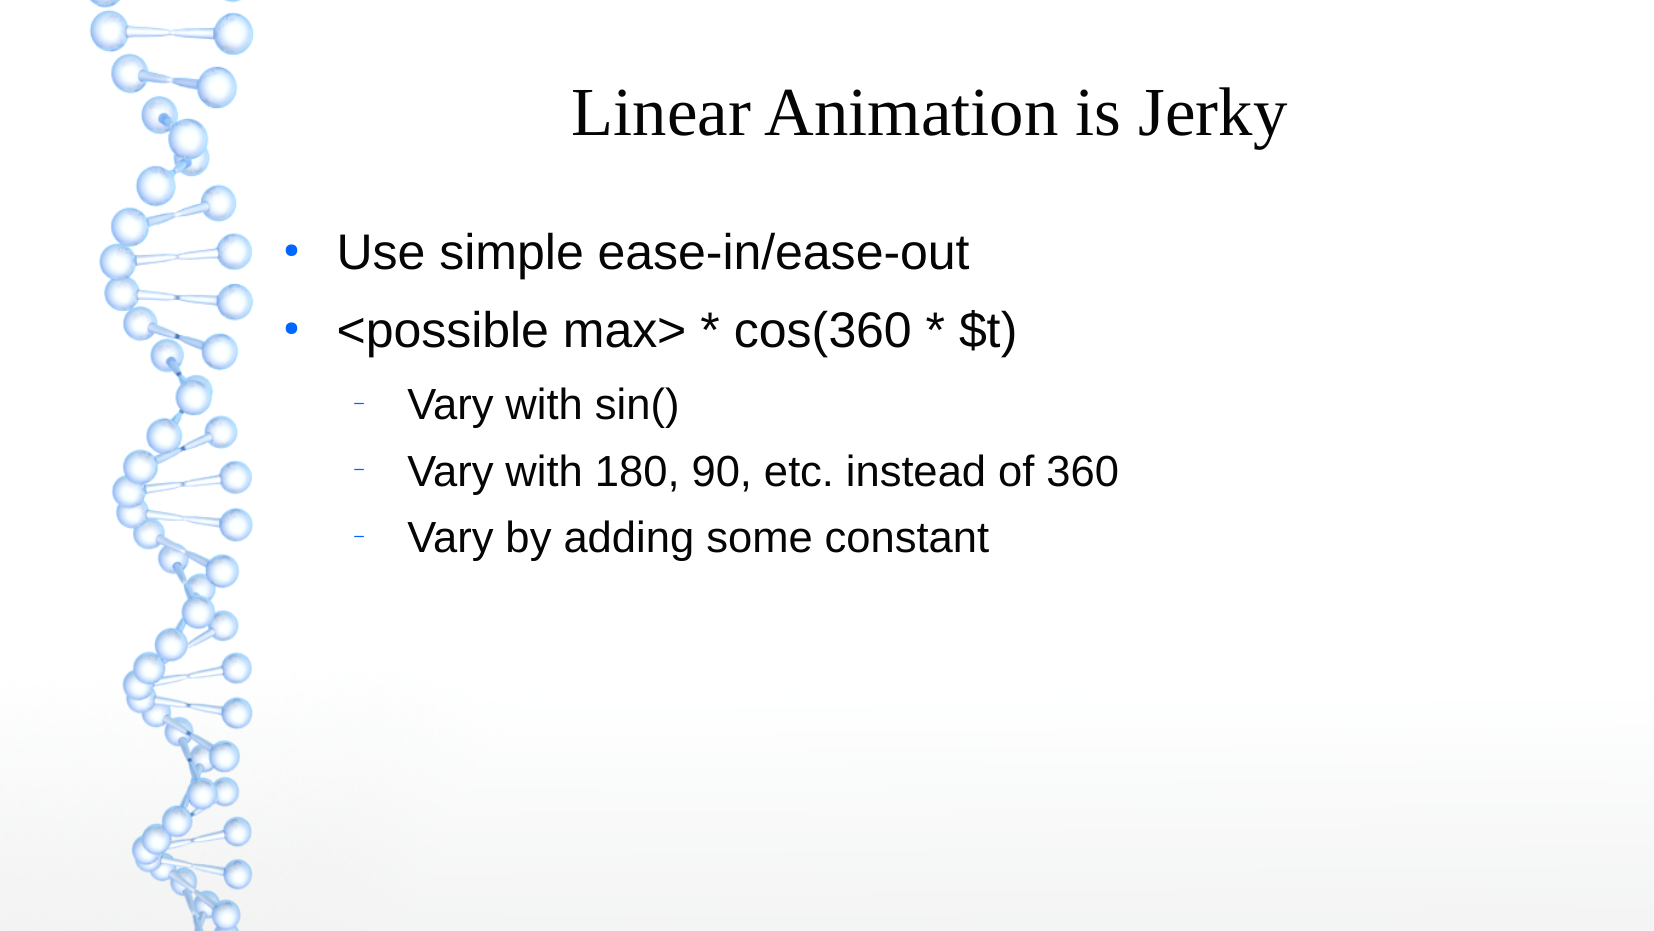

# Linear Animation is Jerky
Use simple ease-in/ease-out
<possible max> * cos(360 * $t)
Vary with sin()
Vary with 180, 90, etc. instead of 360
Vary by adding some constant